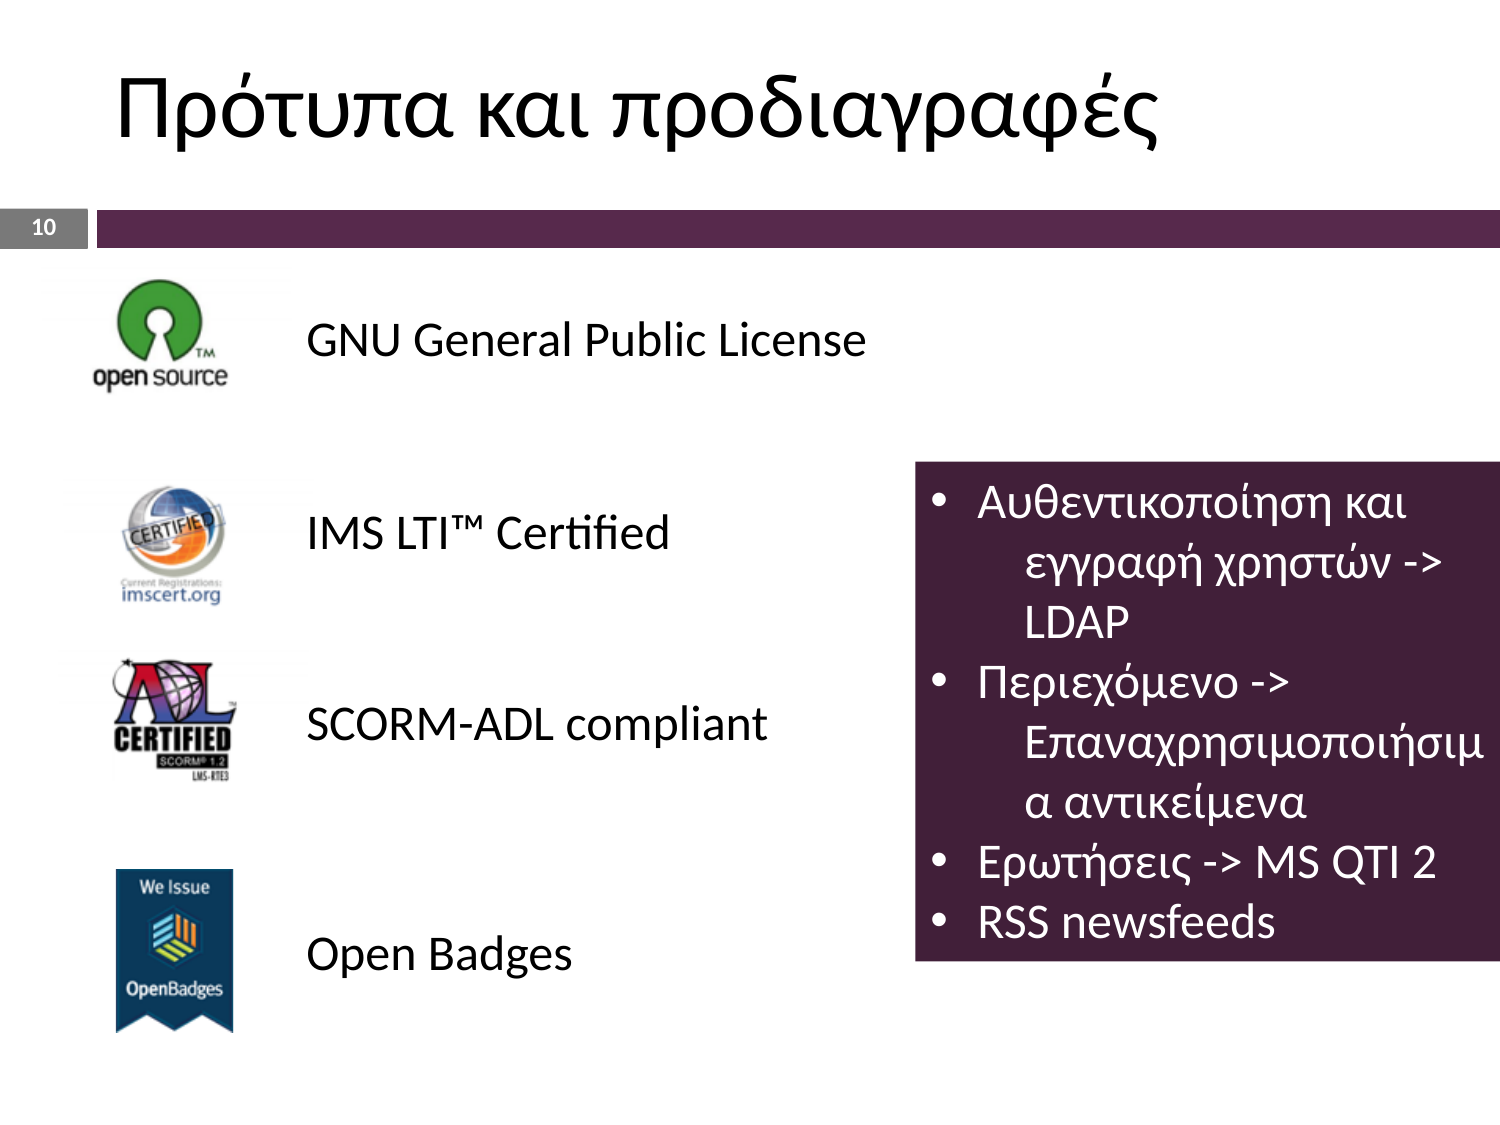

# Πρότυπα και προδιαγραφές
GNU General Public License
Αυθεντικοποίηση και εγγραφή χρηστών -> LDAP
Περιεχόμενο -> Επαναχρησιμοποιήσιμα αντικείμενα
Ερωτήσεις -> MS QTI 2
RSS newsfeeds
IMS LTI™ Certified
SCORM-ADL compliant
Open Badges